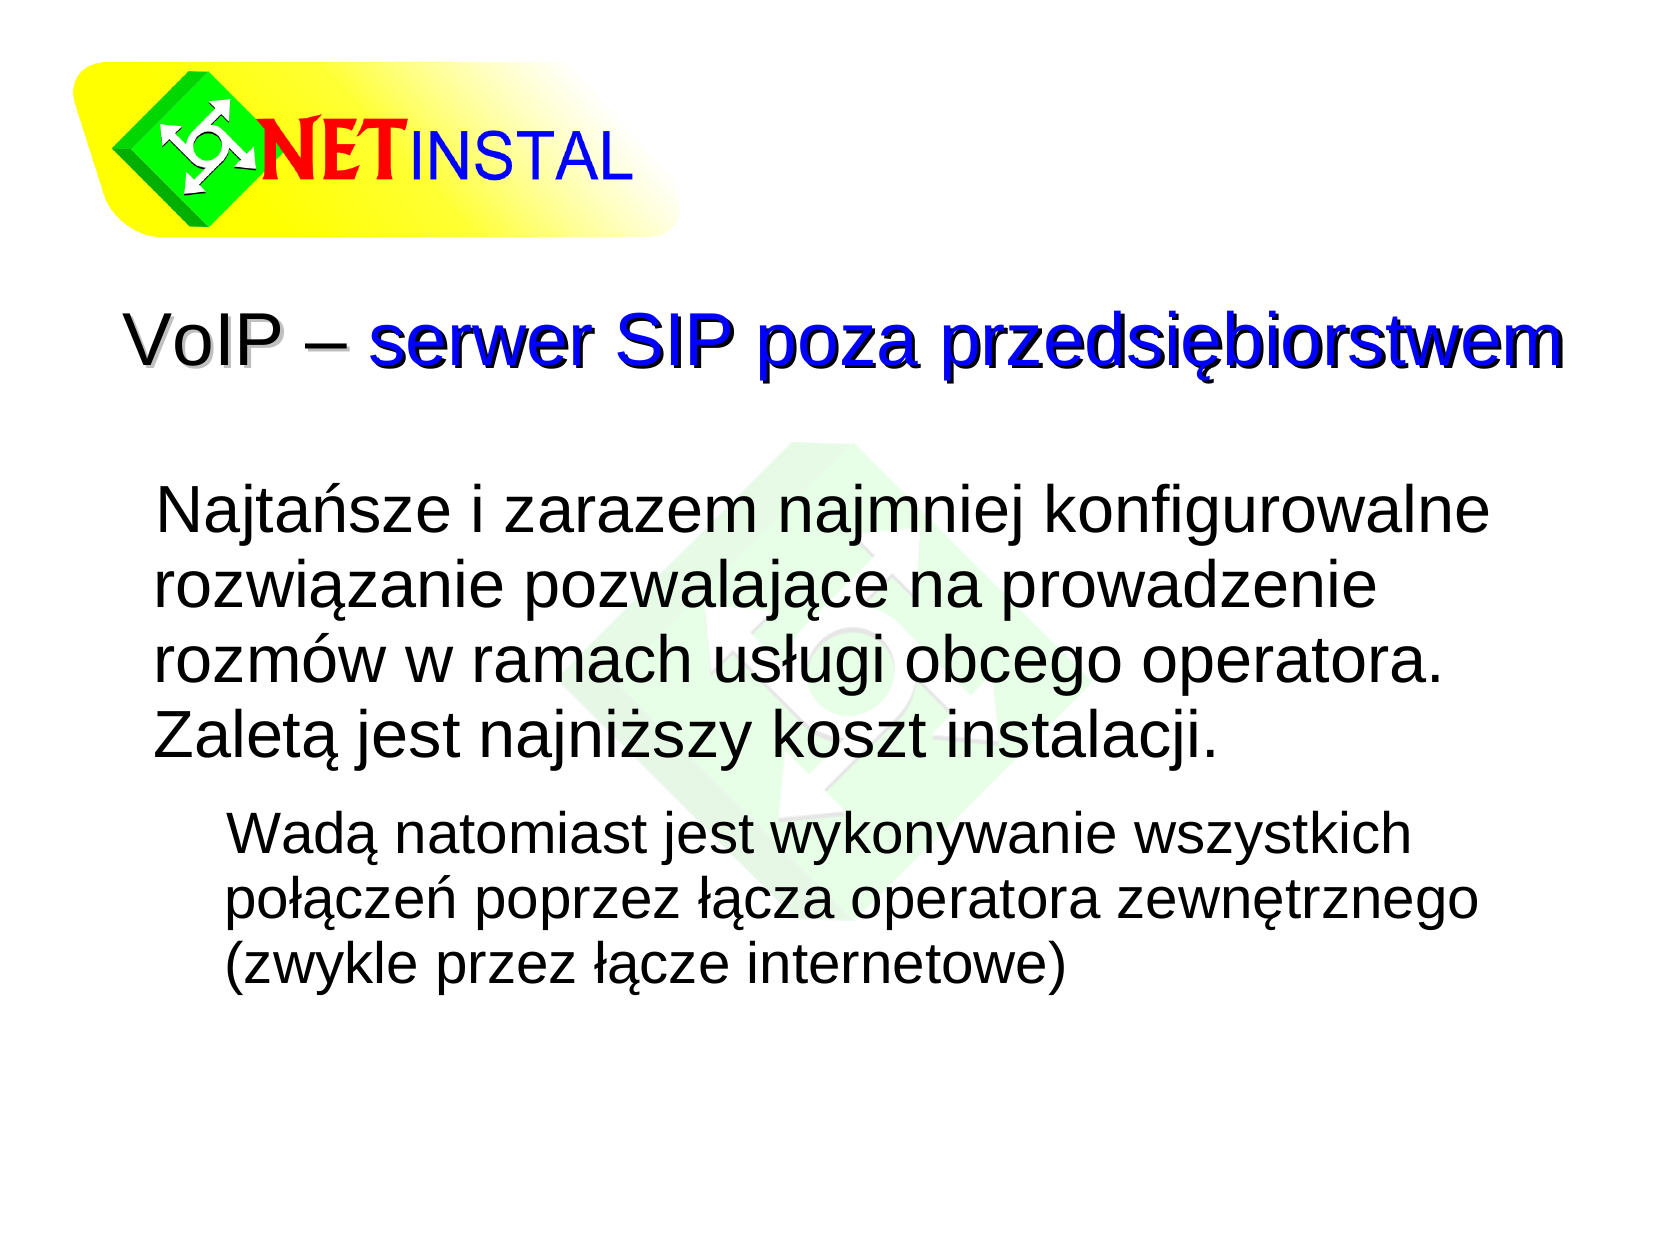

# VoIP – serwer SIP poza przedsiębiorstwem
 Najtańsze i zarazem najmniej konfigurowalne rozwiązanie pozwalające na prowadzenie rozmów w ramach usługi obcego operatora. Zaletą jest najniższy koszt instalacji.
 Wadą natomiast jest wykonywanie wszystkich połączeń poprzez łącza operatora zewnętrznego (zwykle przez łącze internetowe)